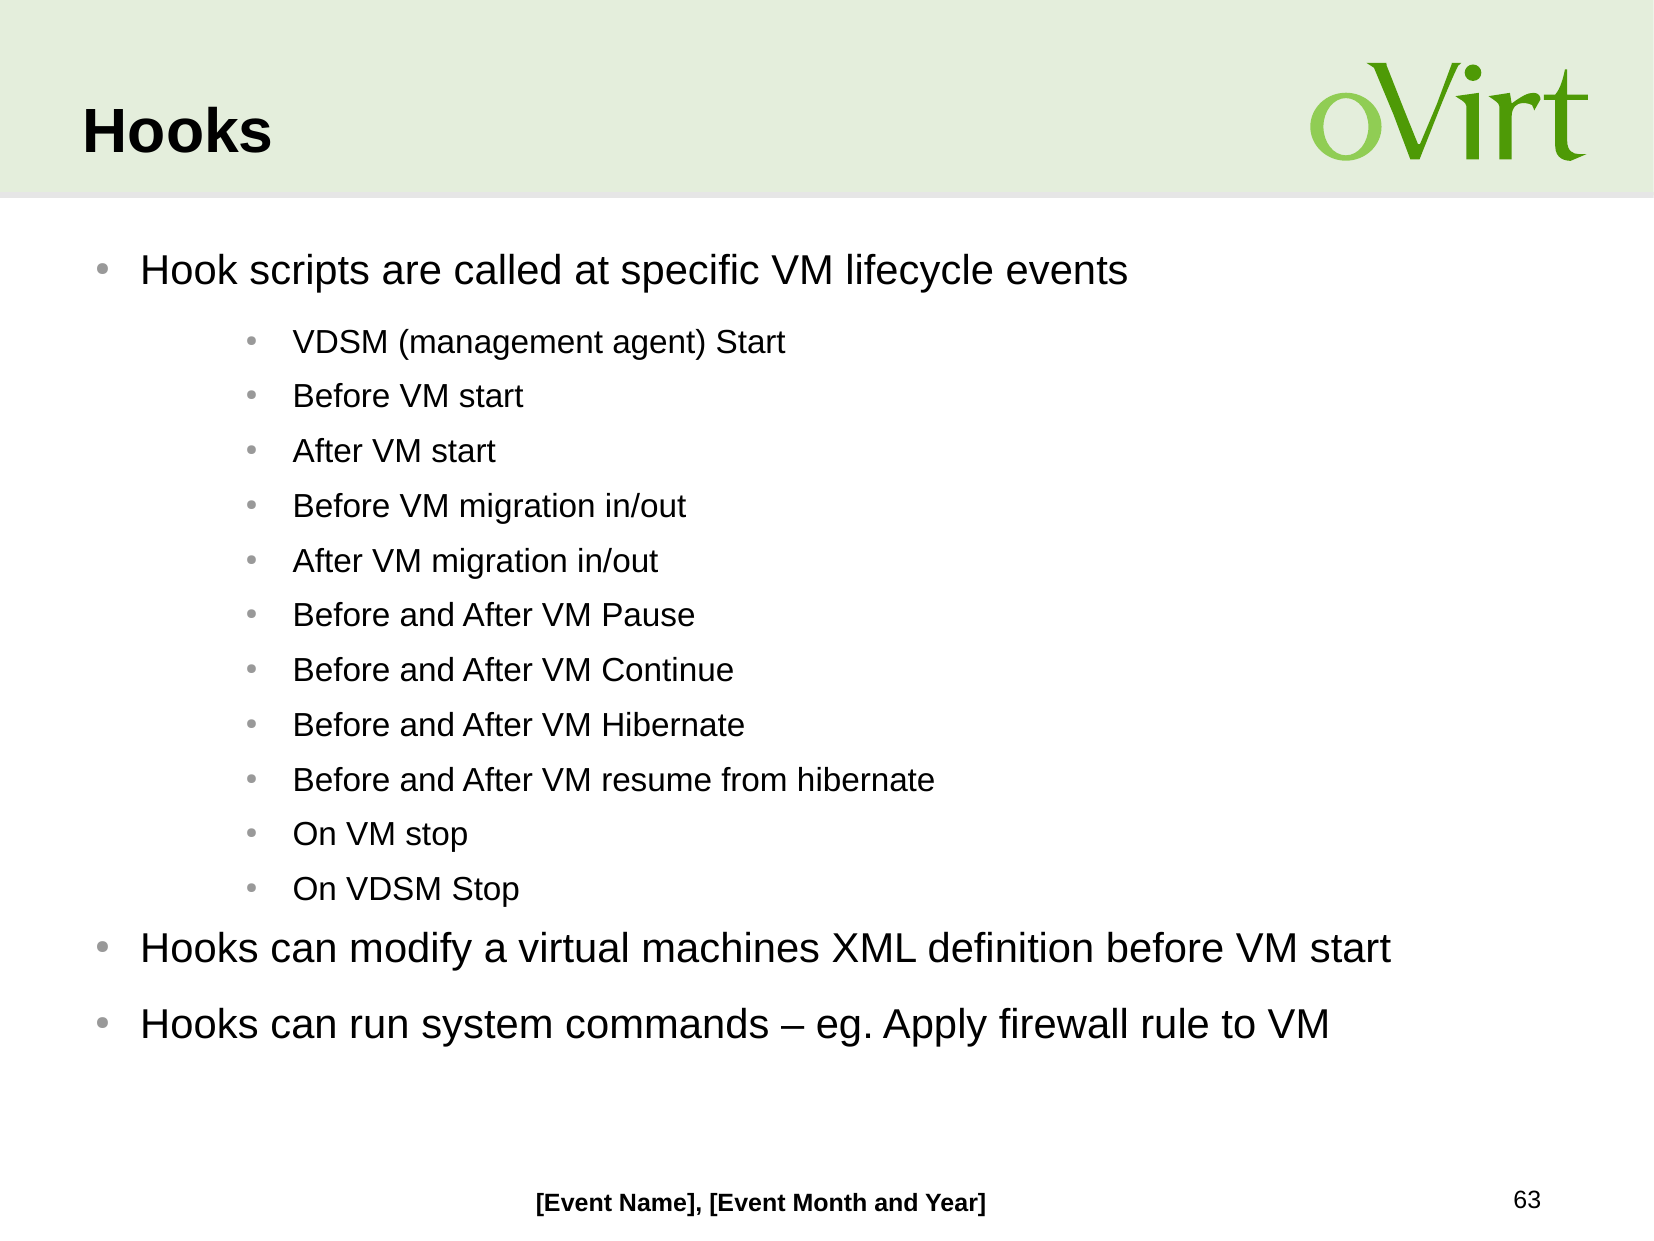

# Hooks
Hook scripts are called at specific VM lifecycle events
VDSM (management agent) Start
Before VM start
After VM start
Before VM migration in/out
After VM migration in/out
Before and After VM Pause
Before and After VM Continue
Before and After VM Hibernate
Before and After VM resume from hibernate
On VM stop
On VDSM Stop
Hooks can modify a virtual machines XML definition before VM start
Hooks can run system commands – eg. Apply firewall rule to VM